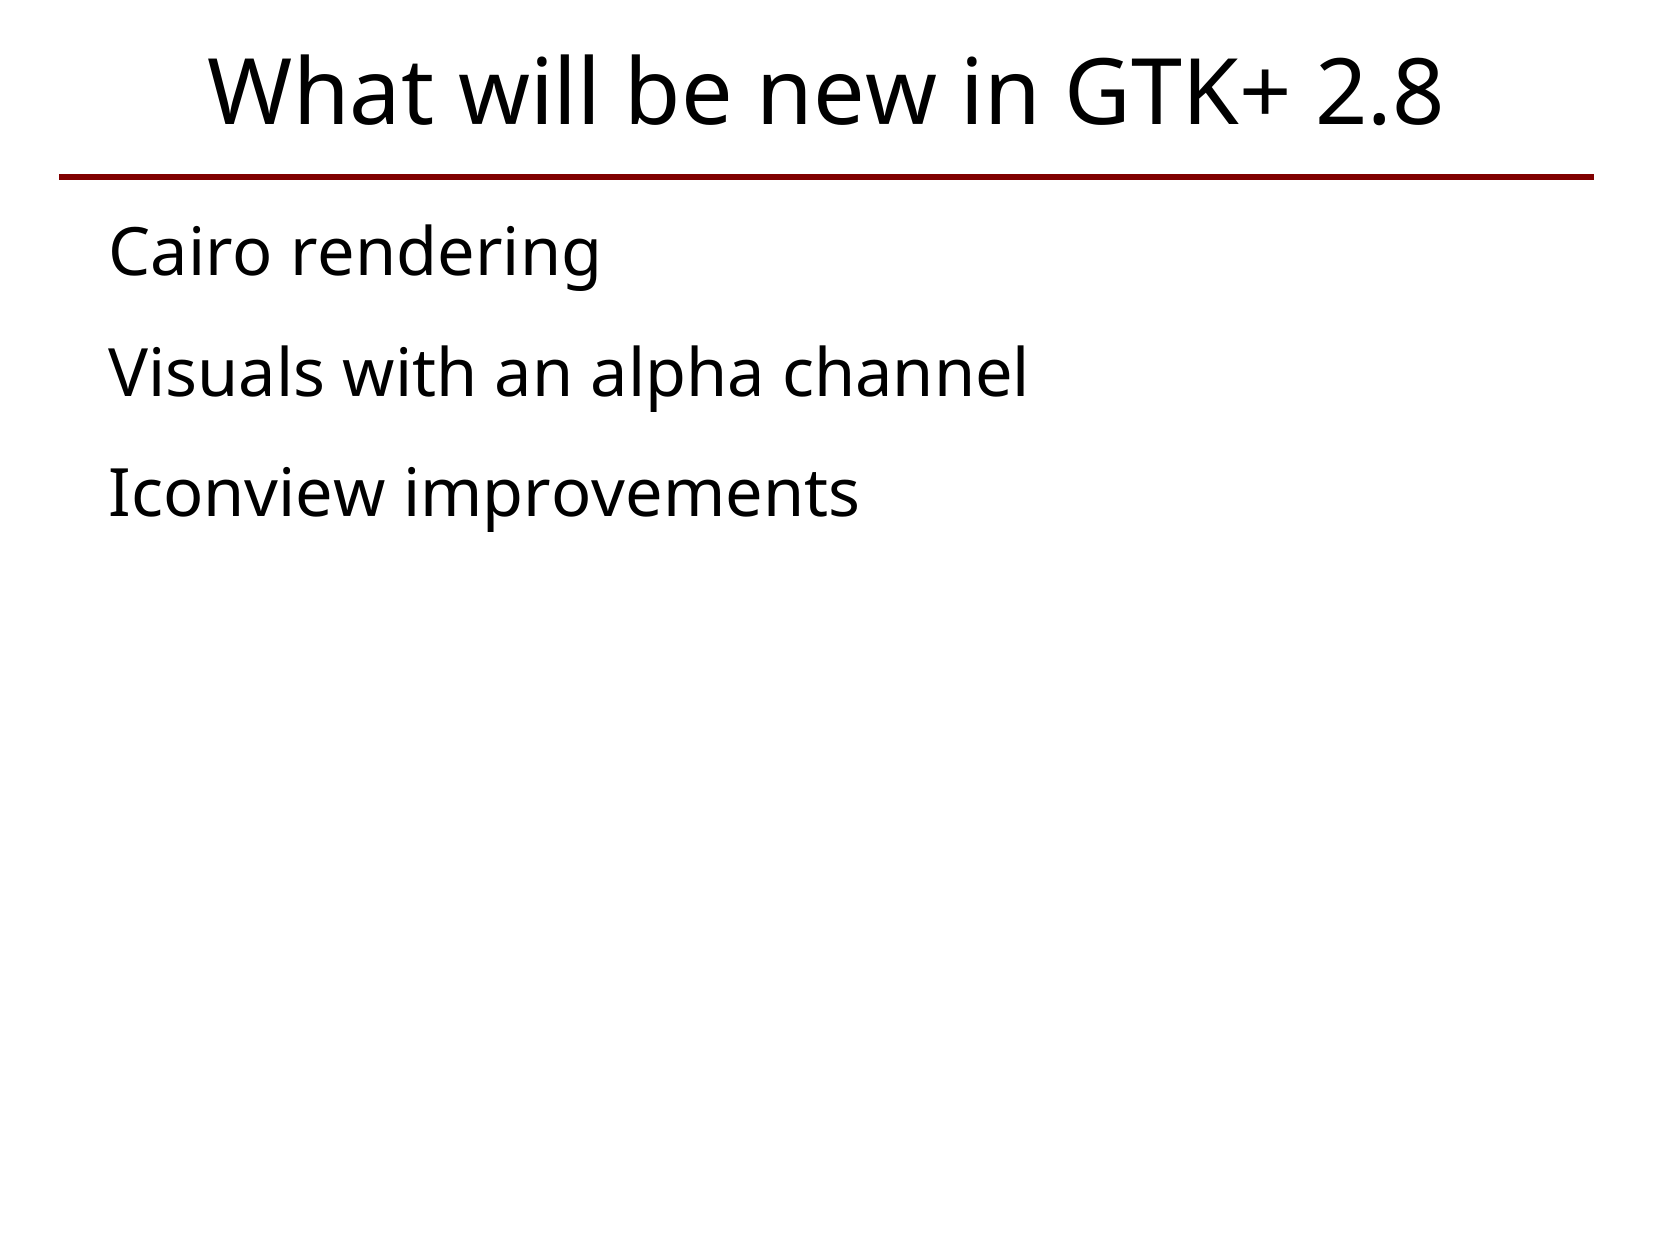

# What will be new in GTK+ 2.8
Cairo rendering
Visuals with an alpha channel
Iconview improvements